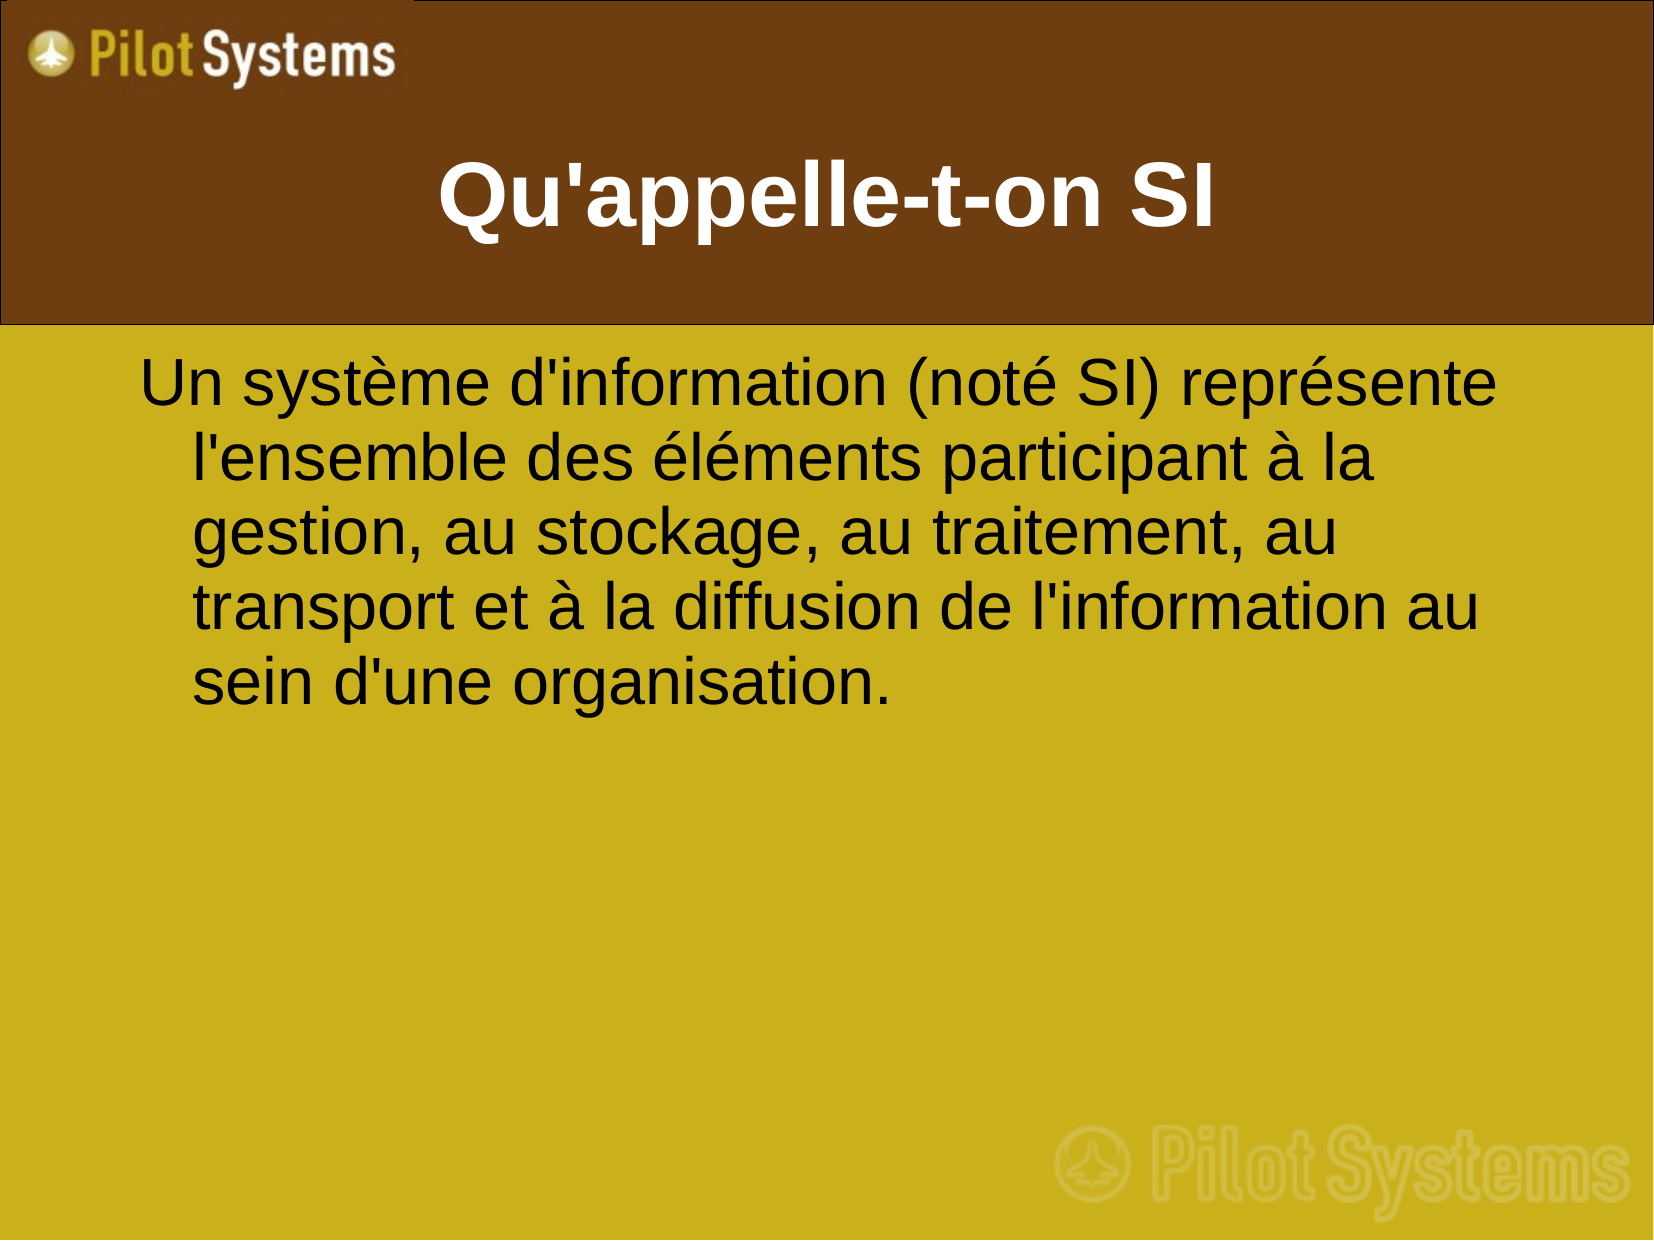

# Qu'appelle-t-on SI
Un système d'information (noté SI) représente l'ensemble des éléments participant à la gestion, au stockage, au traitement, au transport et à la diffusion de l'information au sein d'une organisation.